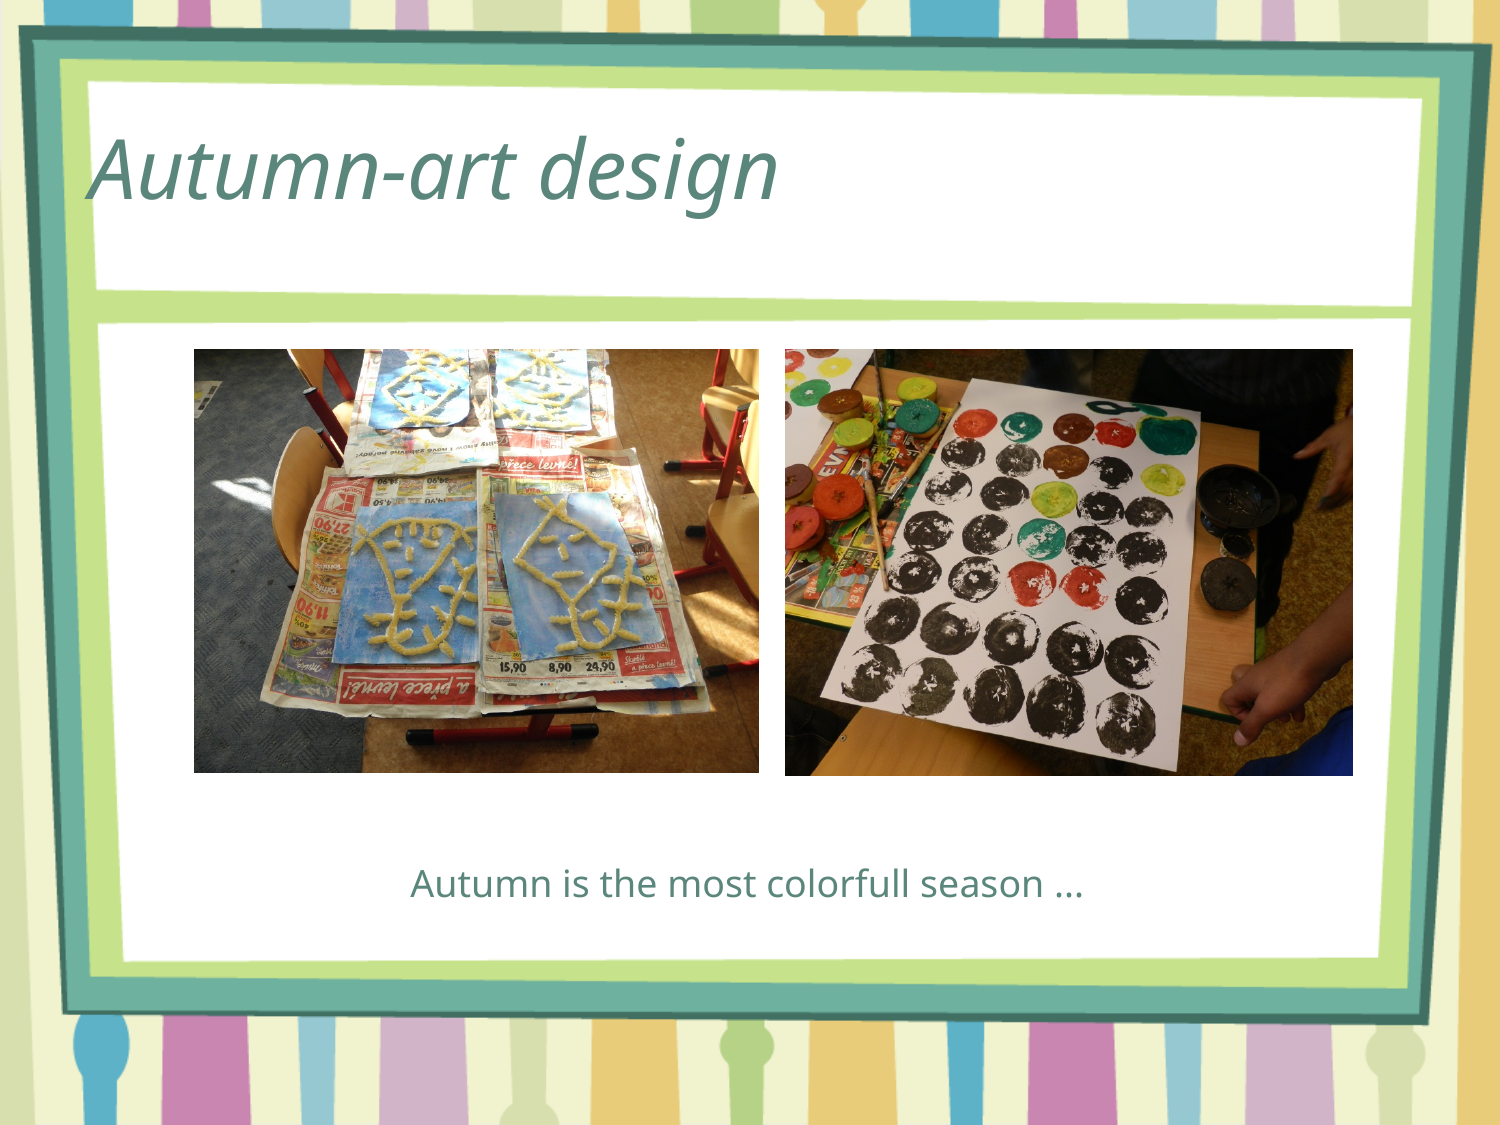

# Autumn-art design
Autumn is the most colorfull season ...